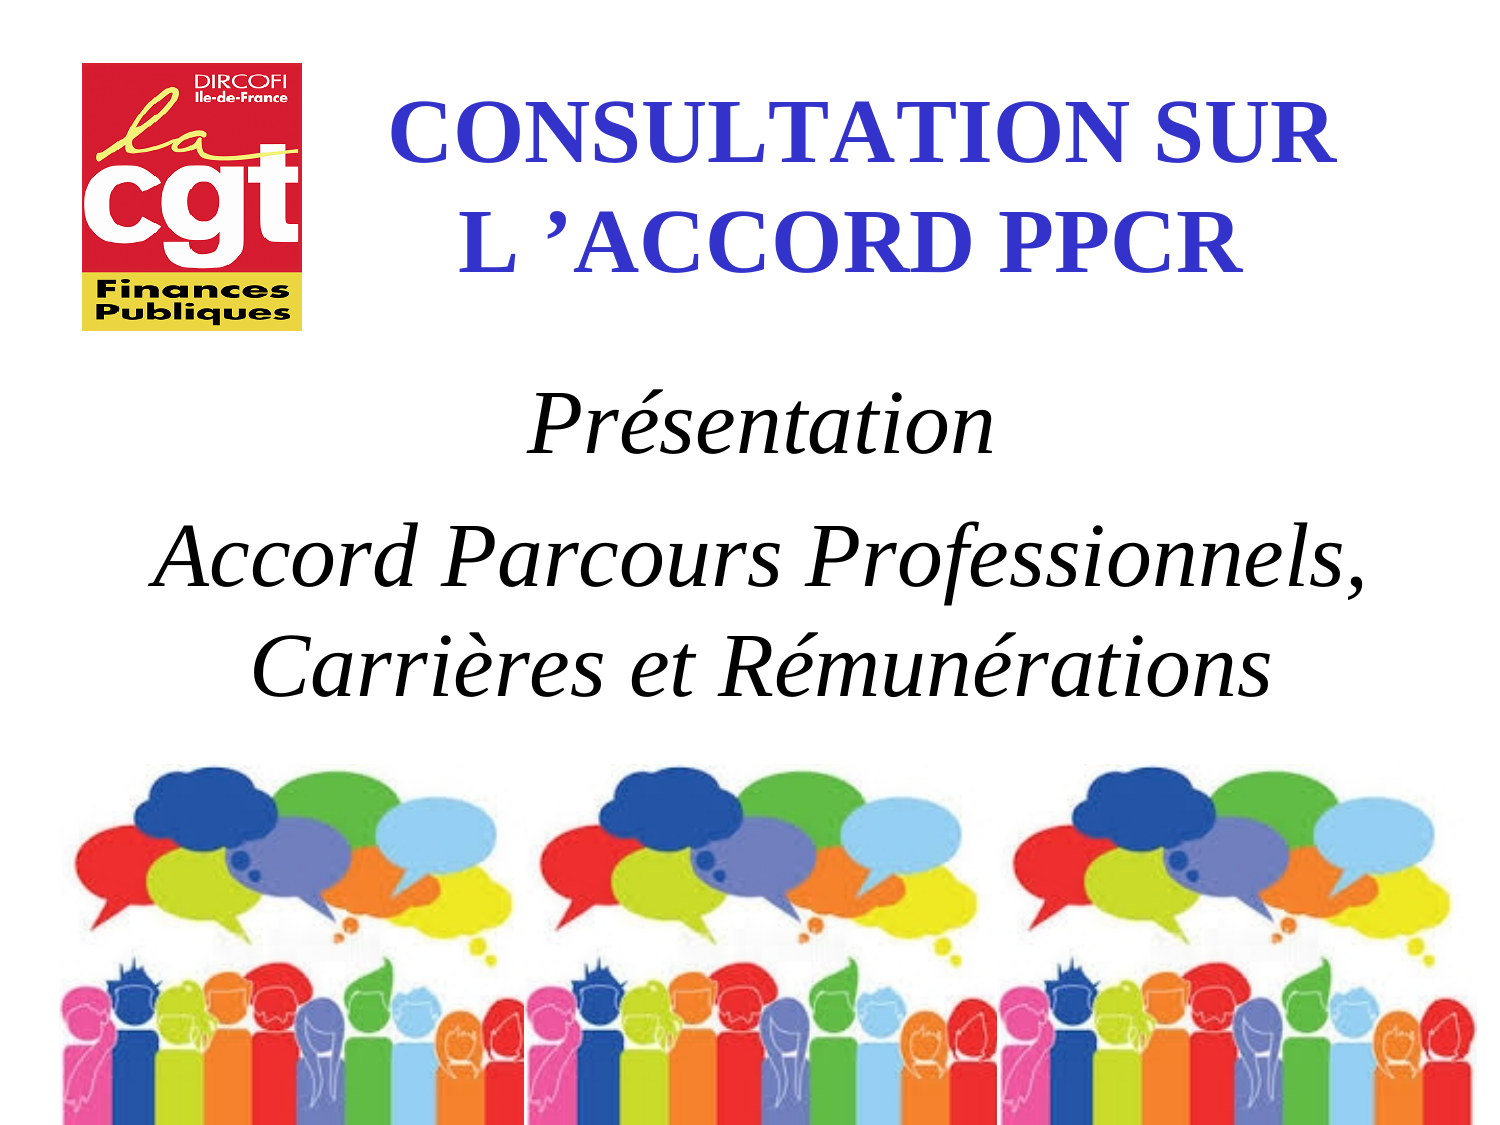

# CONSULTATION SUR L ’ACCORD PPCR
Présentation
Accord Parcours Professionnels, Carrières et Rémunérations